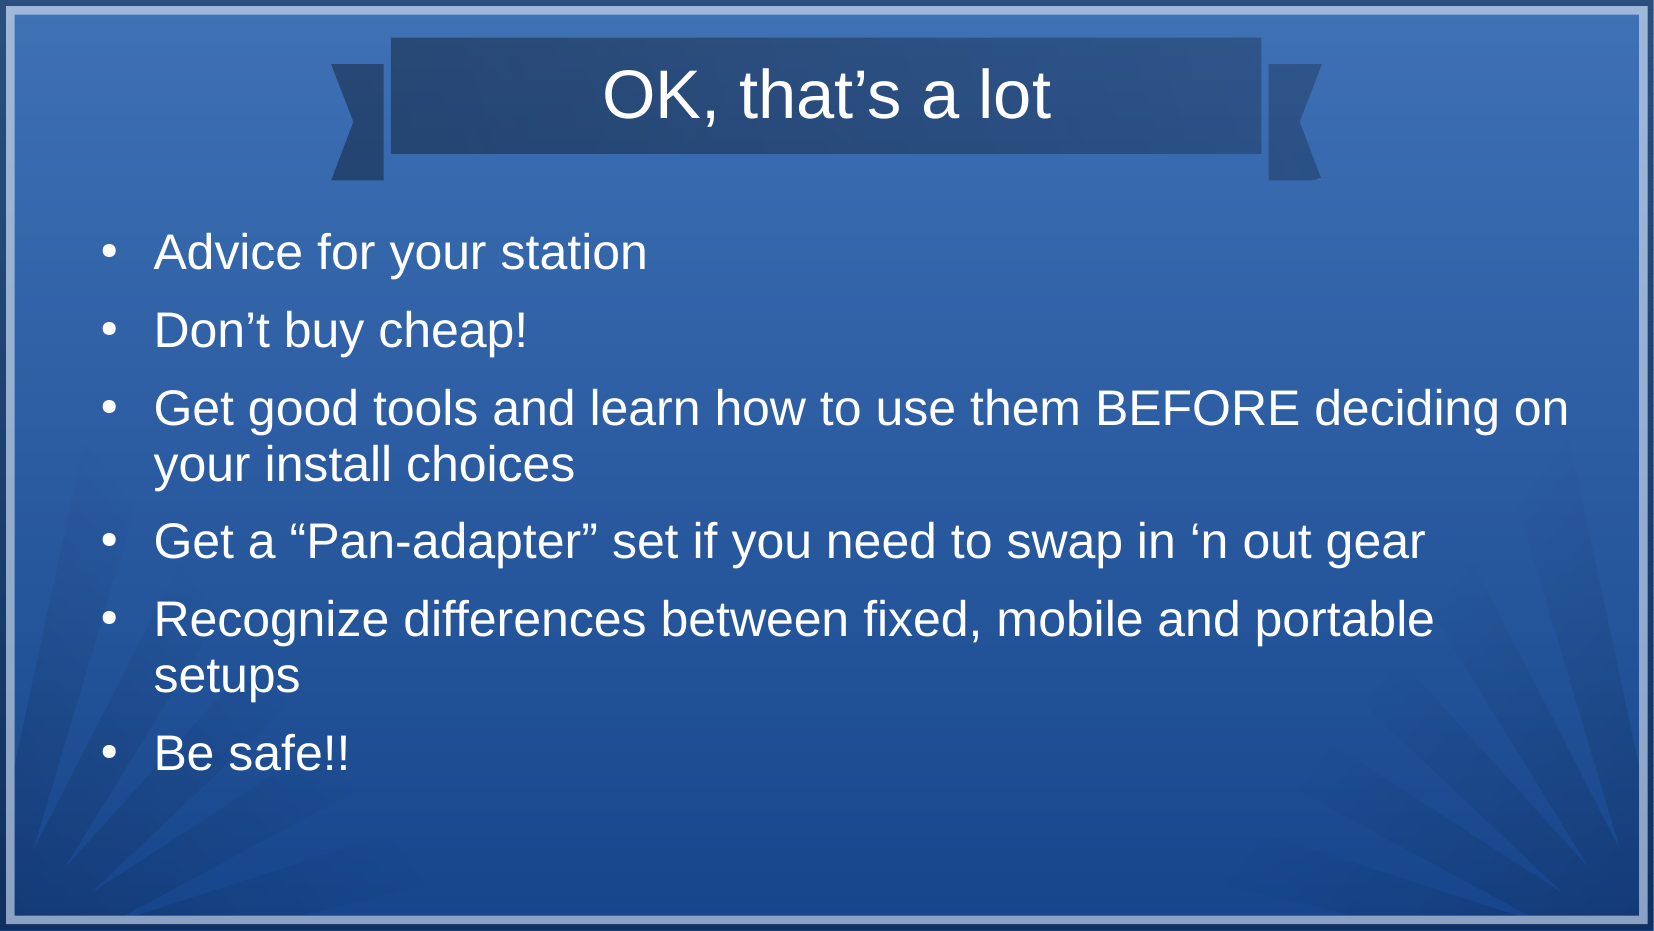

# OK, that’s a lot
Advice for your station
Don’t buy cheap!
Get good tools and learn how to use them BEFORE deciding on your install choices
Get a “Pan-adapter” set if you need to swap in ‘n out gear
Recognize differences between fixed, mobile and portable setups
Be safe!!